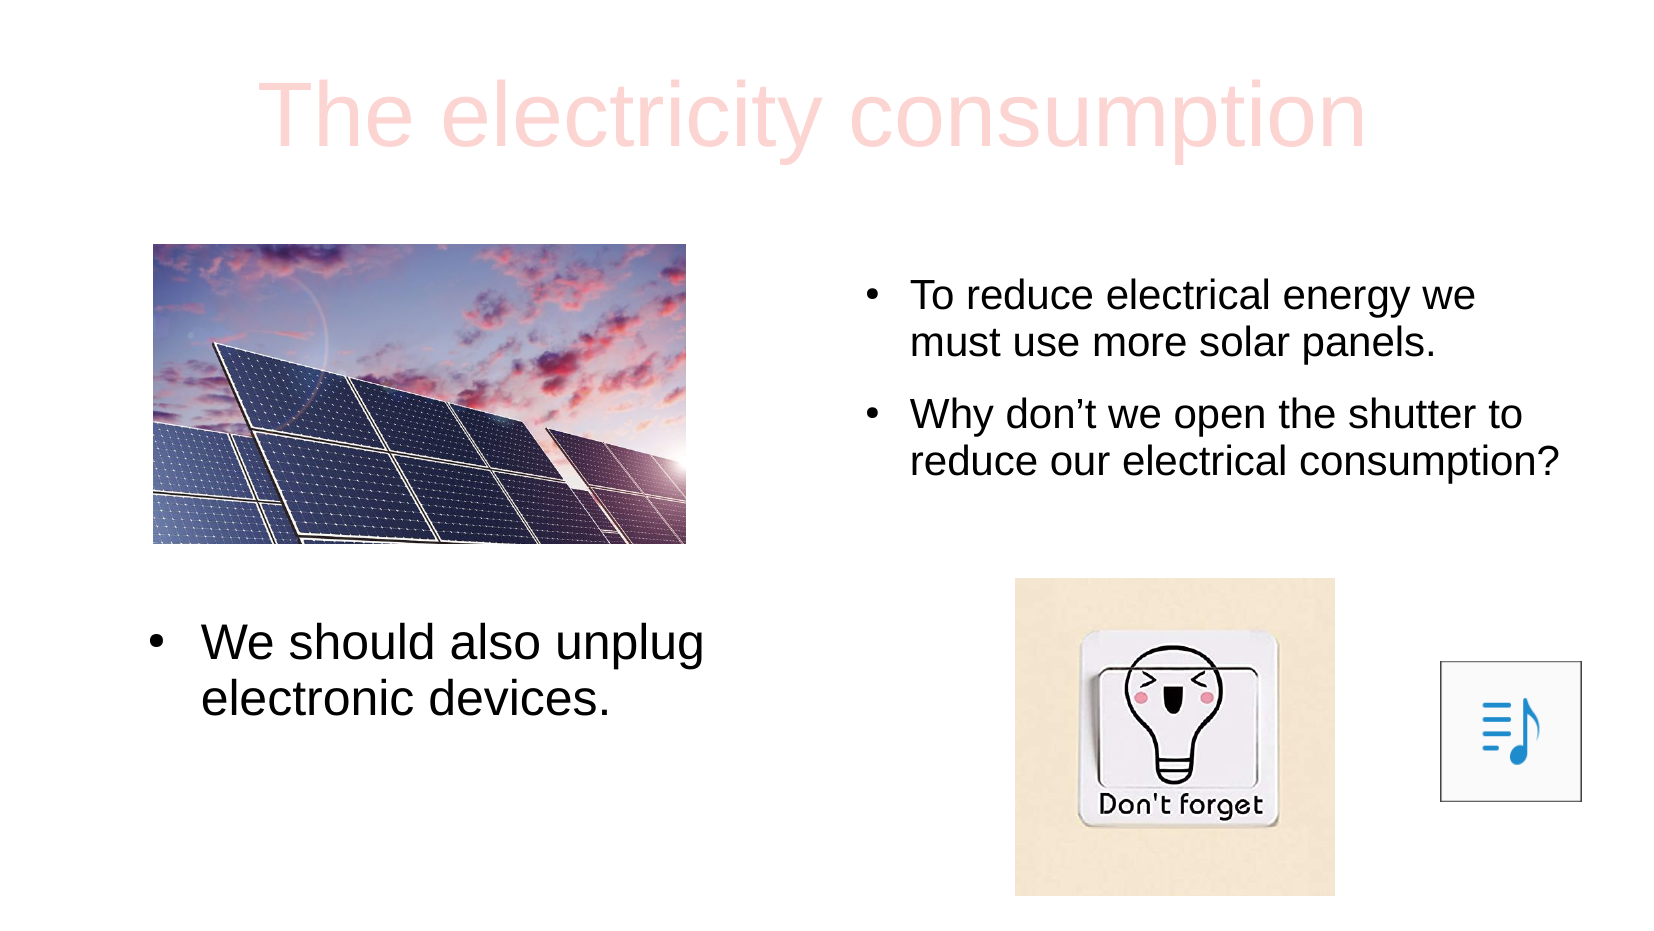

# The electricity consumption
To reduce electrical energy we must use more solar panels.
Why don’t we open the shutter to reduce our electrical consumption?
We should also unplug electronic devices.